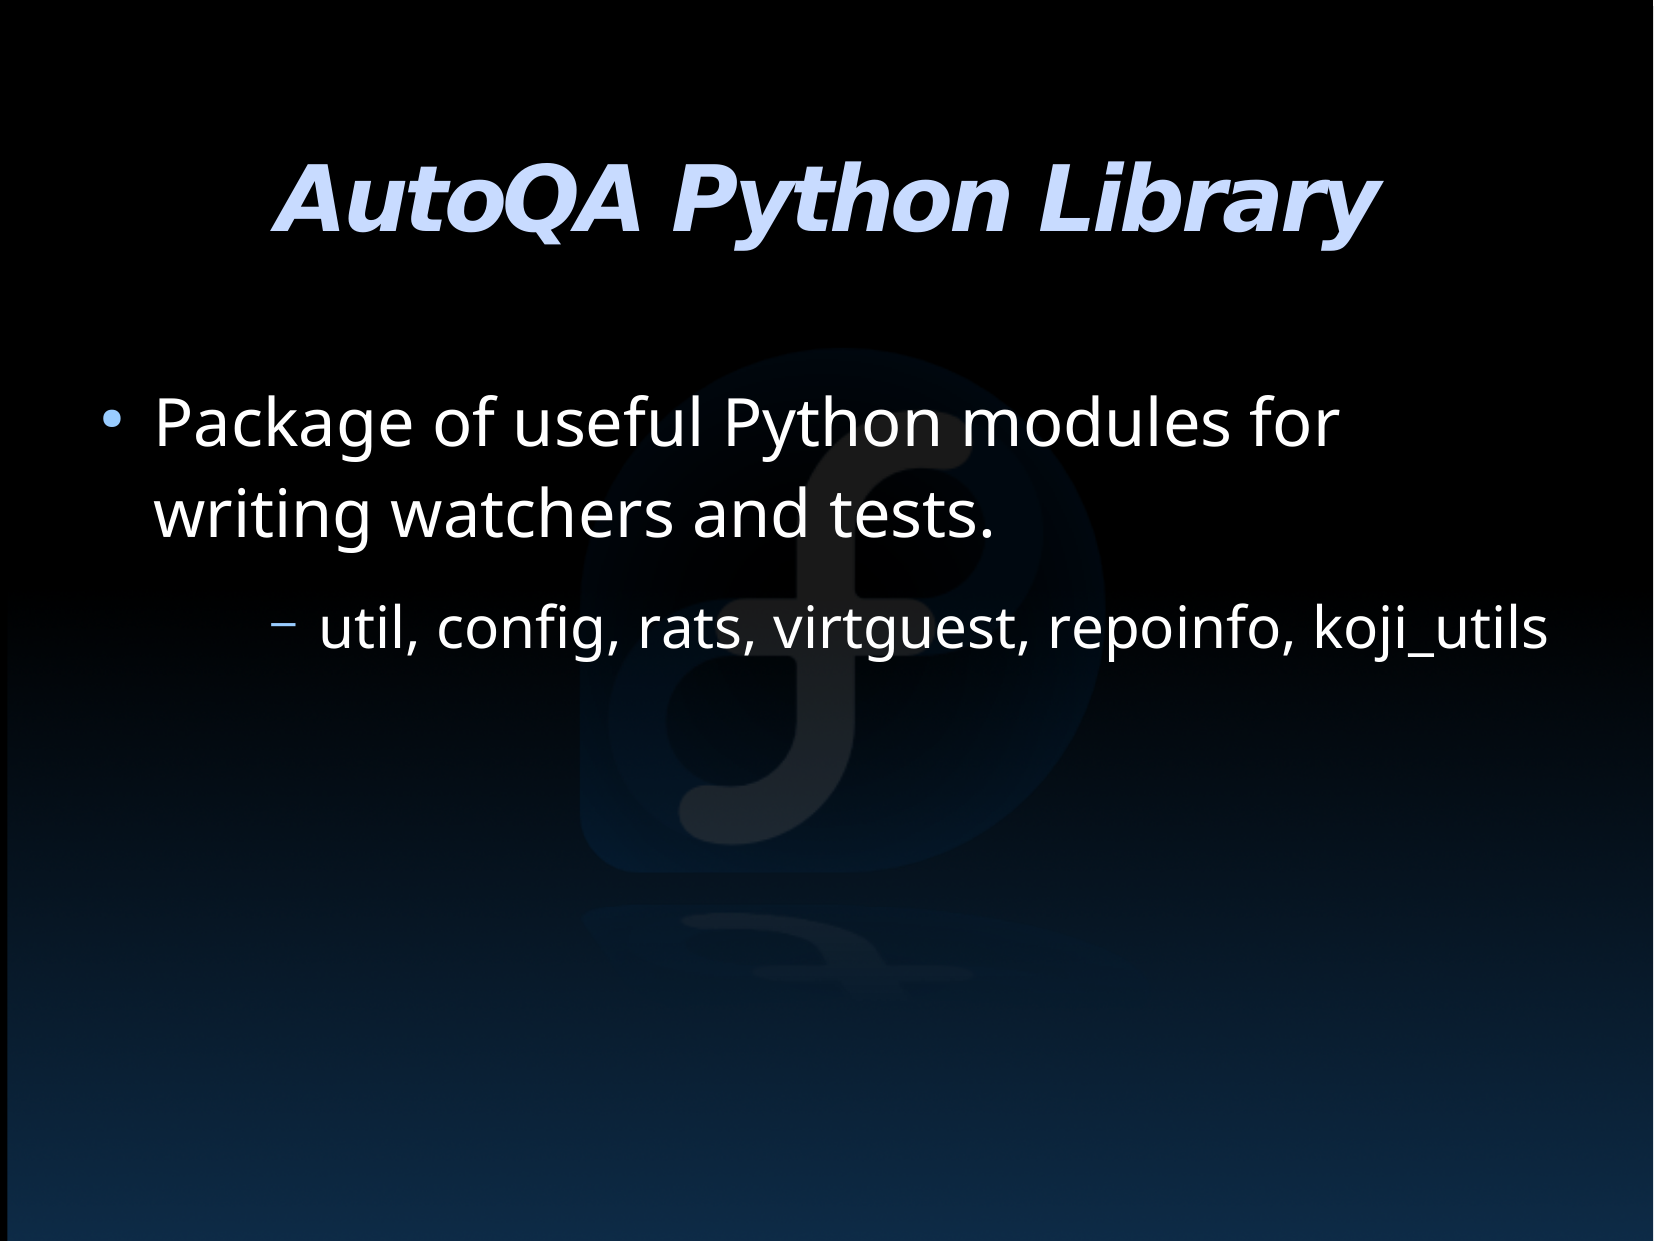

# AutoQA Python Library
Package of useful Python modules for writing watchers and tests.
util, config, rats, virtguest, repoinfo, koji_utils